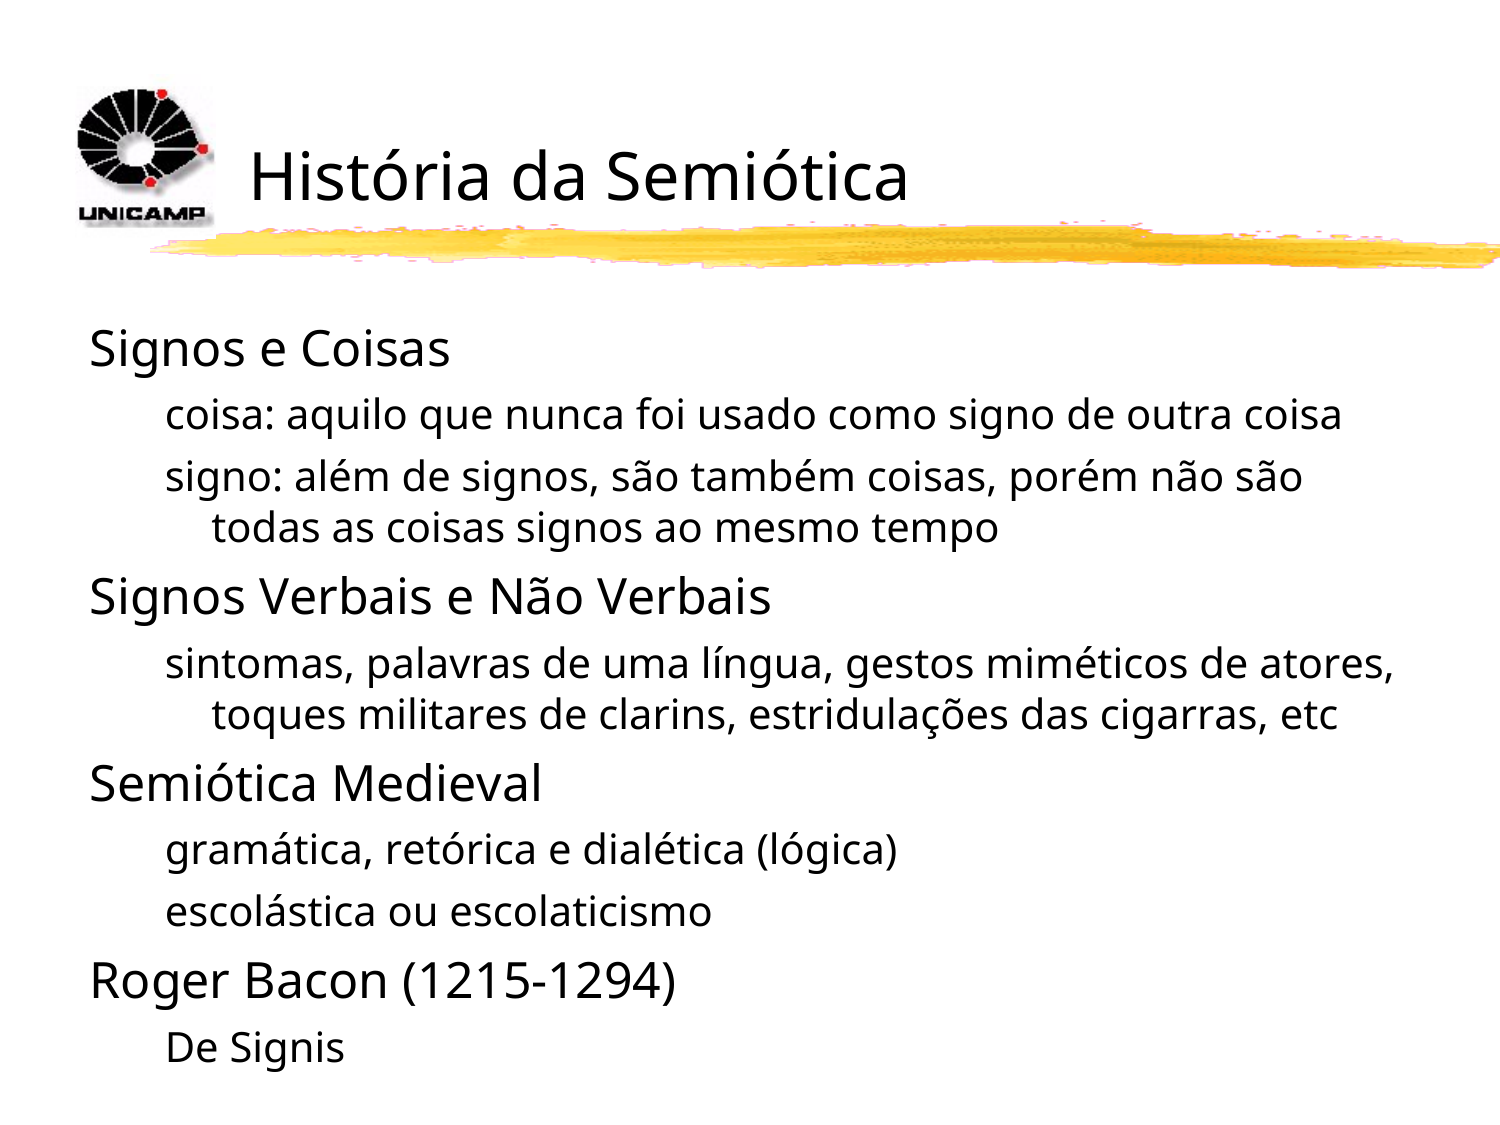

# História da Semiótica
Signos e Coisas
coisa: aquilo que nunca foi usado como signo de outra coisa
signo: além de signos, são também coisas, porém não são todas as coisas signos ao mesmo tempo
Signos Verbais e Não Verbais
sintomas, palavras de uma língua, gestos miméticos de atores, toques militares de clarins, estridulações das cigarras, etc
Semiótica Medieval
gramática, retórica e dialética (lógica)
escolástica ou escolaticismo
Roger Bacon (1215-1294)
De Signis